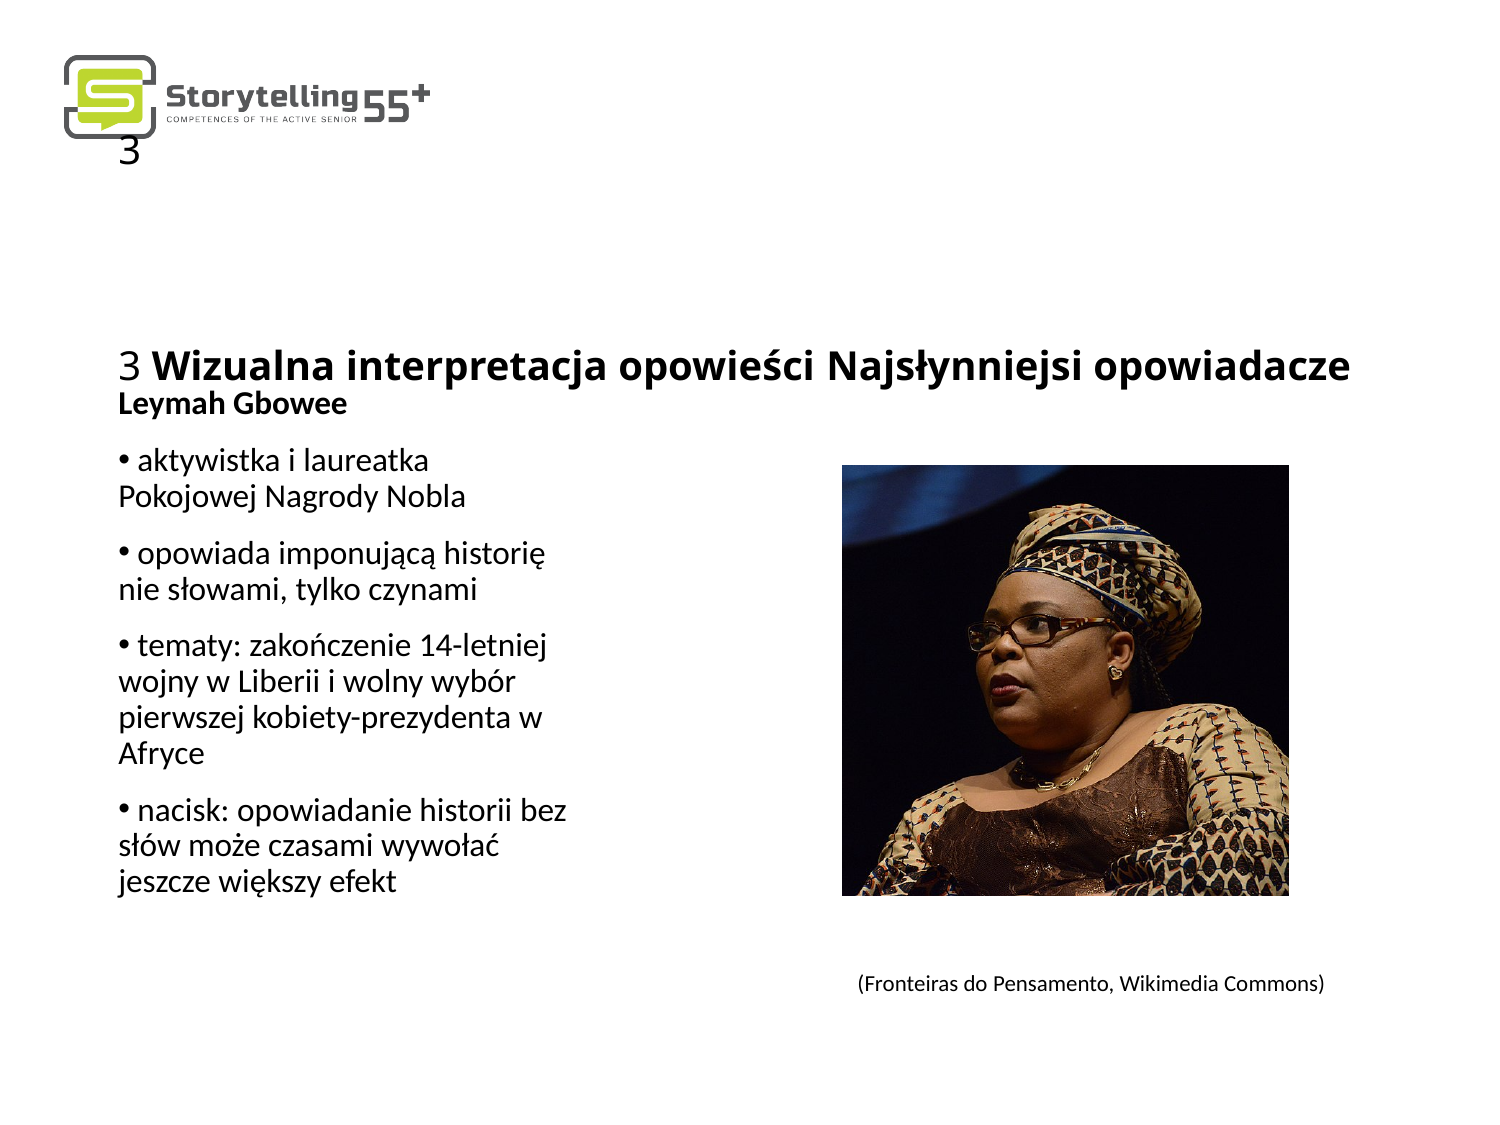

# 3 3 Wizualna interpretacja opowieści Najsłynniejsi opowiadacze
Leymah Gbowee
 aktywistka i laureatka Pokojowej Nagrody Nobla
 opowiada imponującą historię nie słowami, tylko czynami
 tematy: zakończenie 14-letniej wojny w Liberii i wolny wybór pierwszej kobiety-prezydenta w Afryce
 nacisk: opowiadanie historii bez słów może czasami wywołać jeszcze większy efekt
(Fronteiras do Pensamento, Wikimedia Commons)